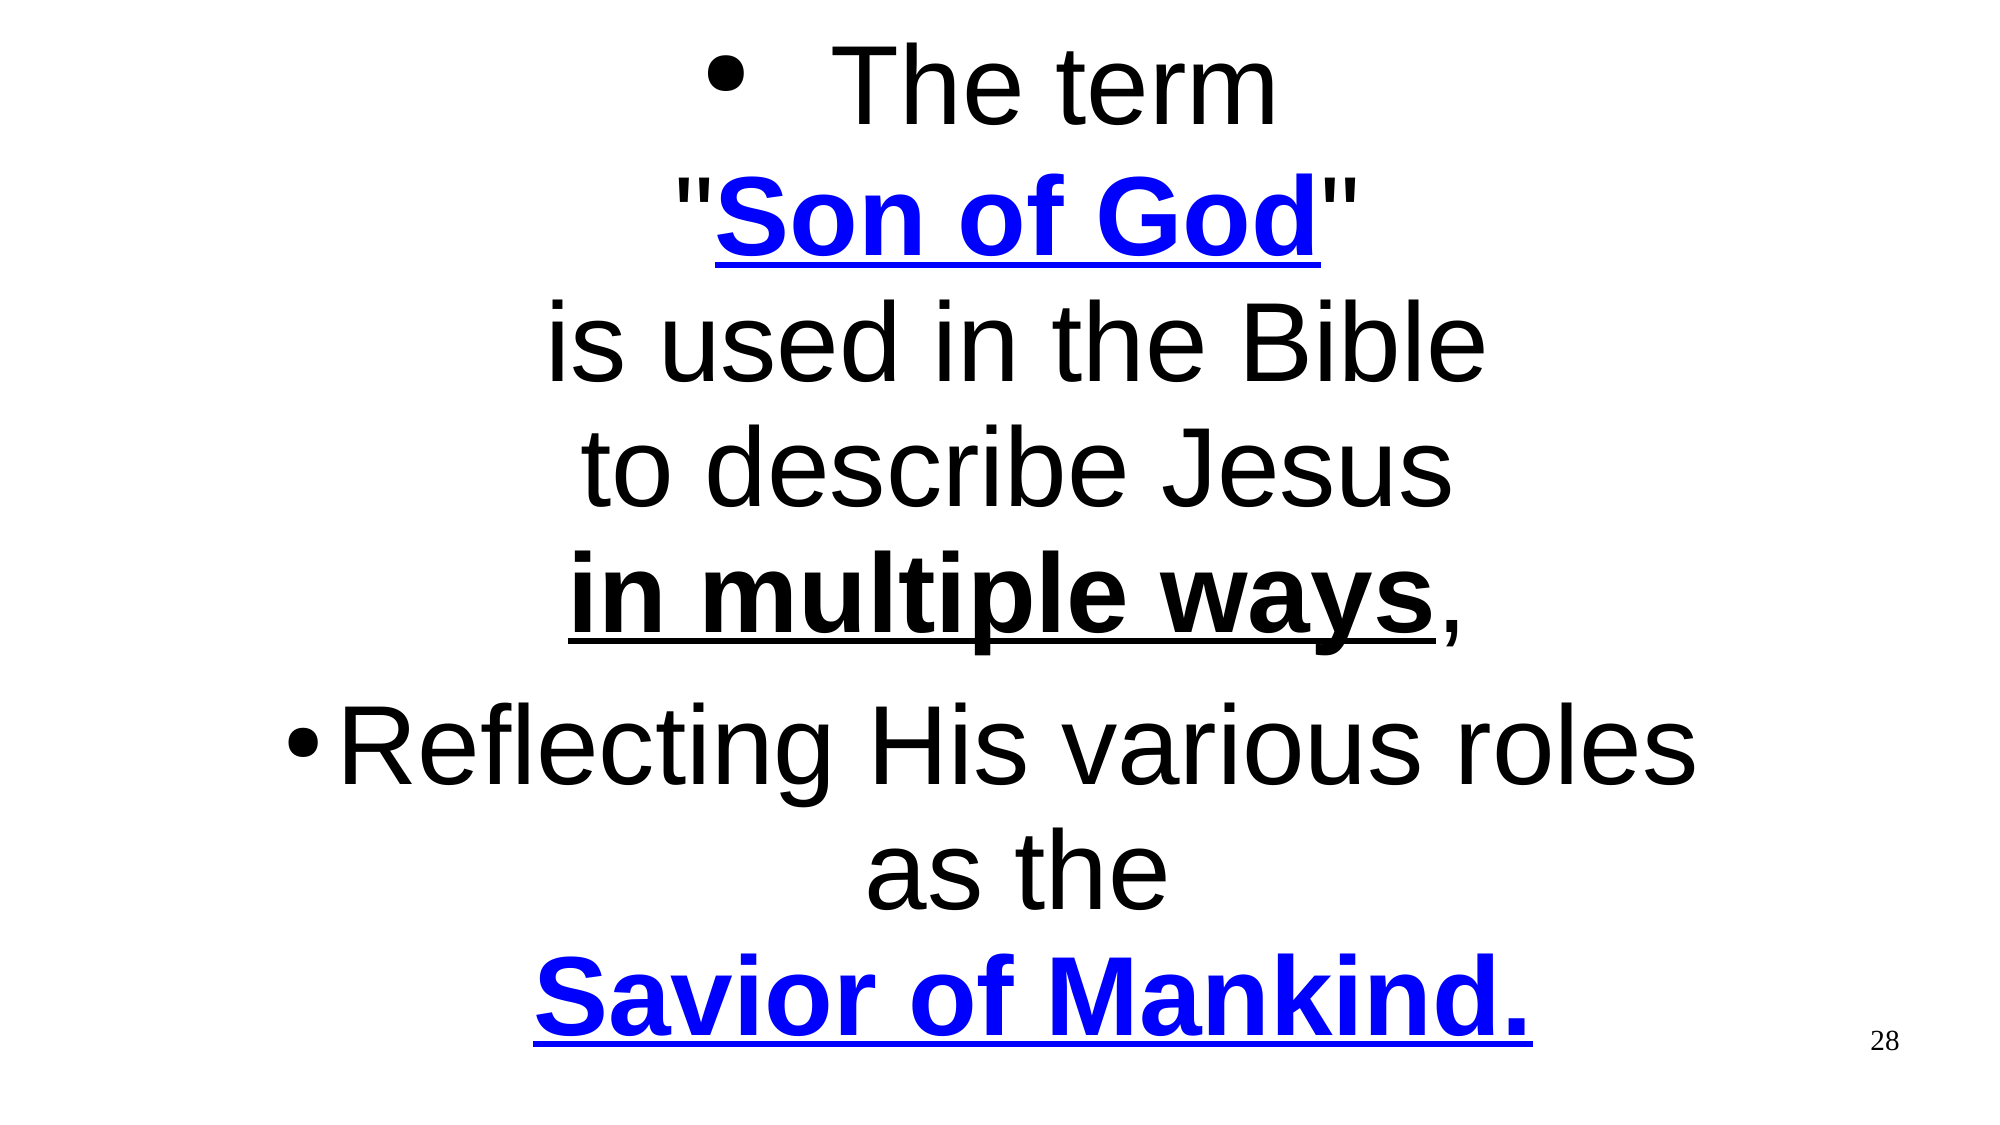

# The term "Son of God" is used in the Bible to describe Jesus in multiple ways,
Reflecting His various roles
as the
Savior of Mankind.
28